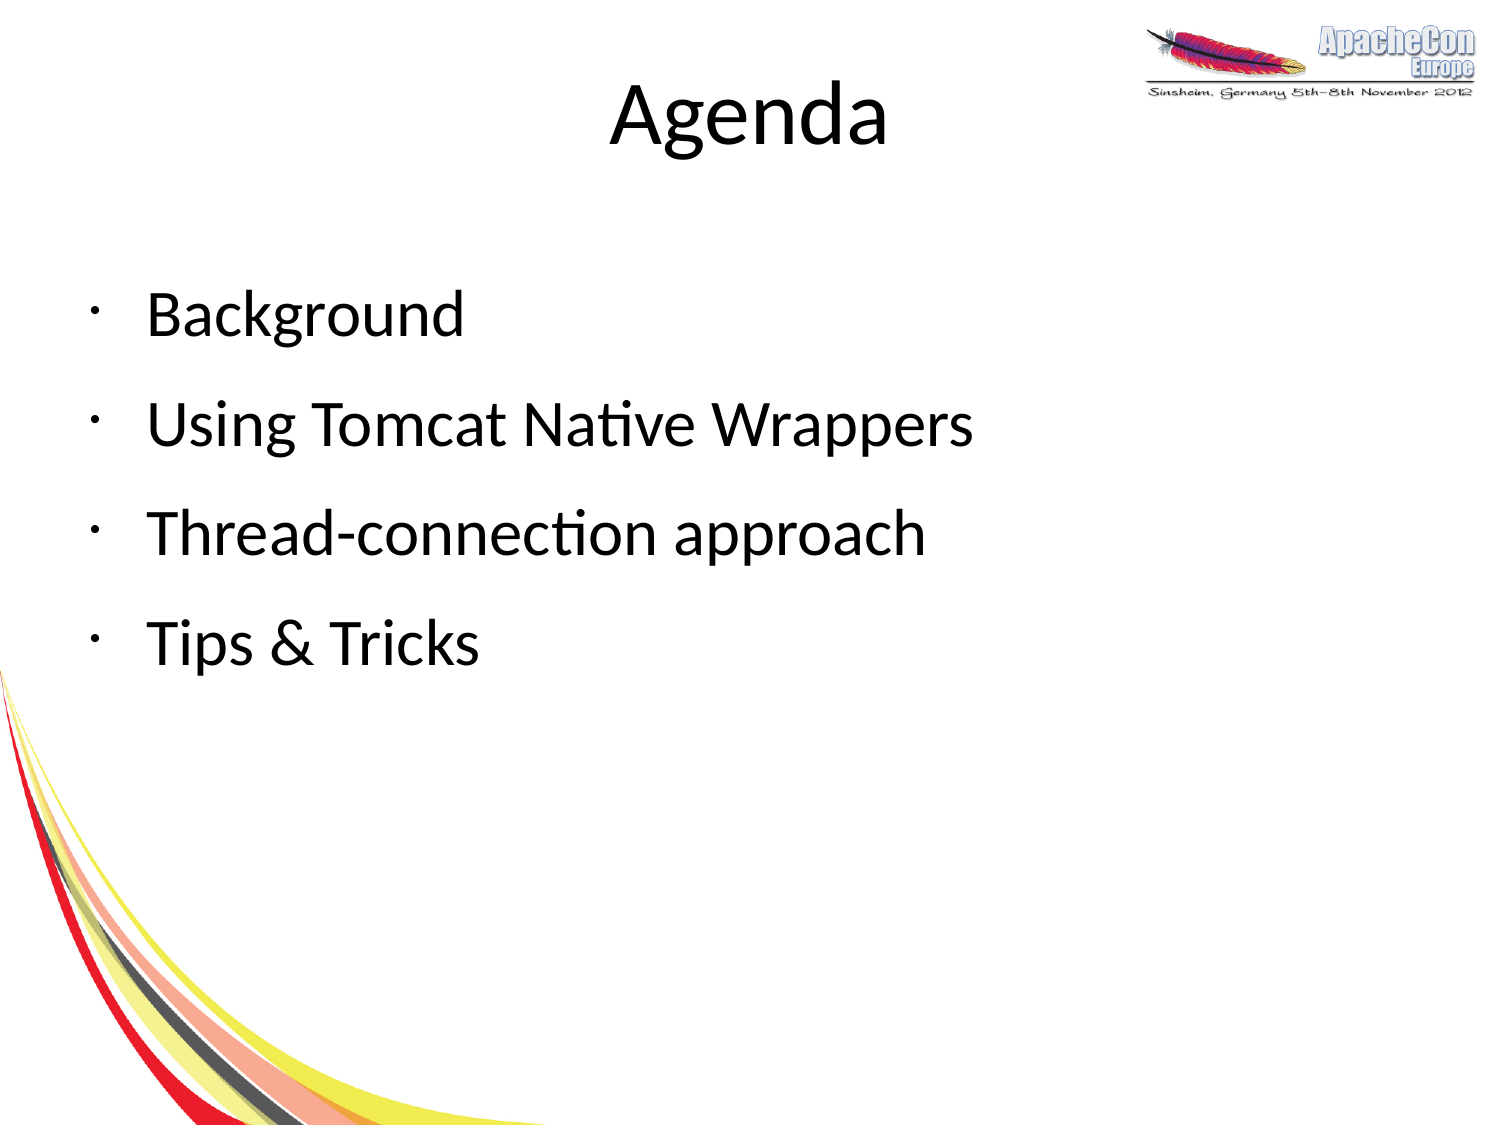

# Agenda
Background
Using Tomcat Native Wrappers
Thread-connection approach
Tips & Tricks